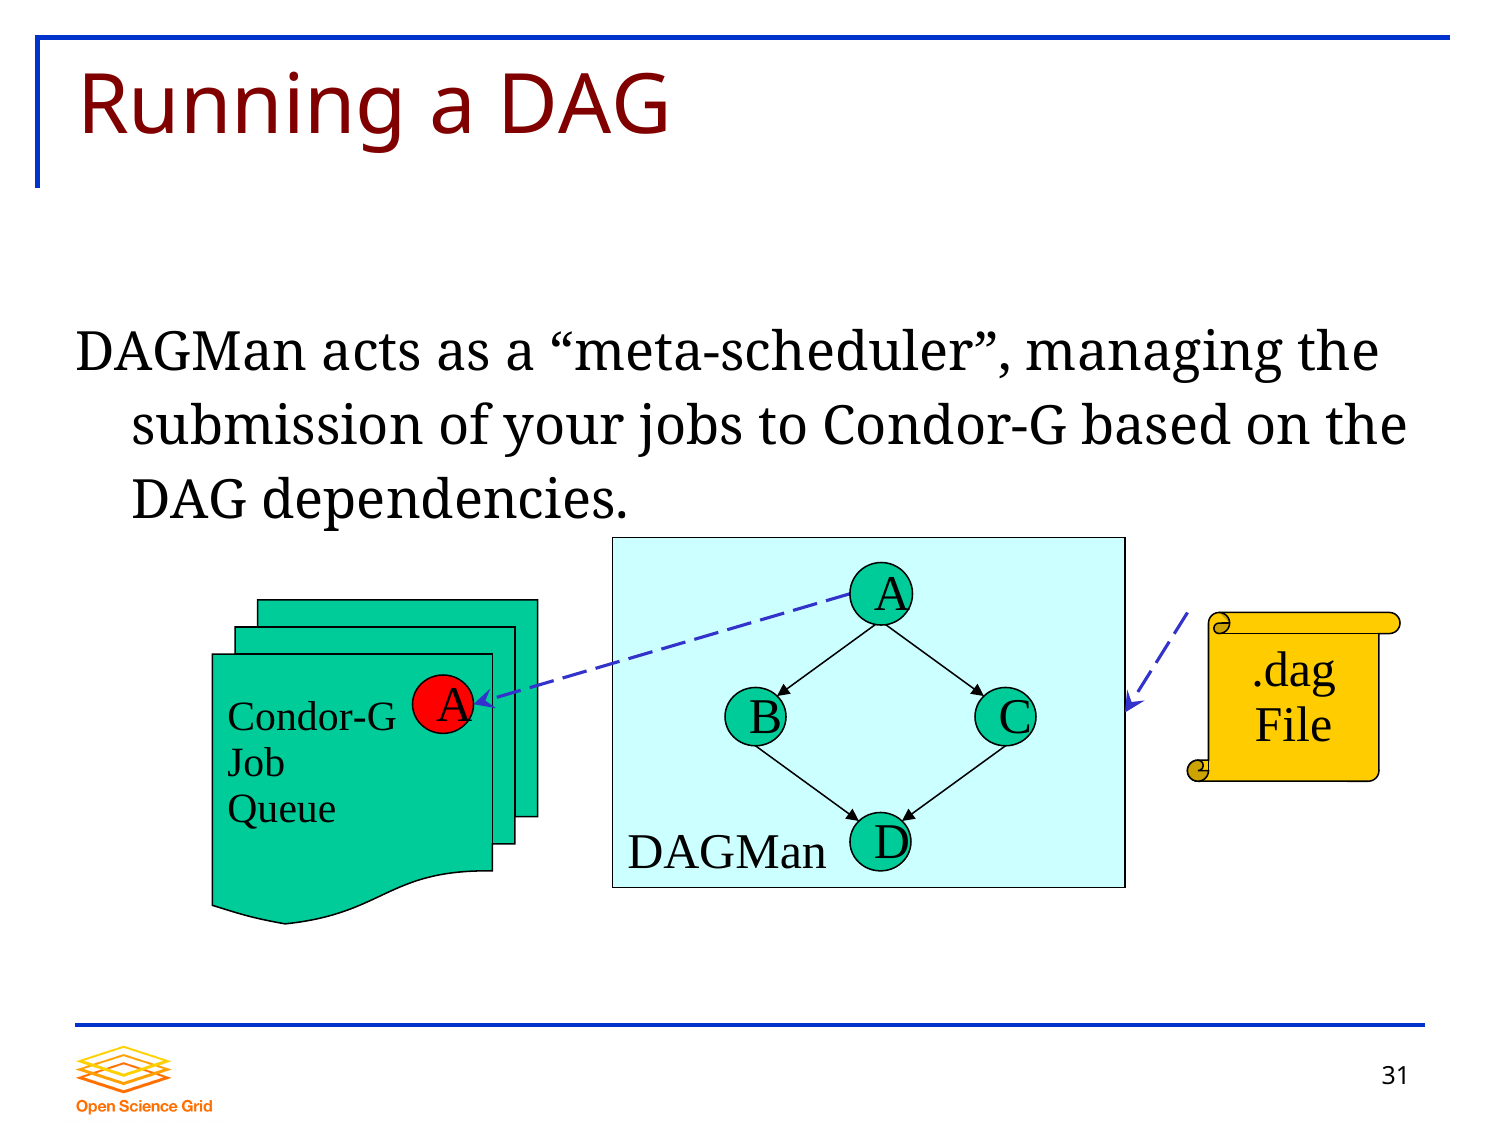

# Running a DAG
DAGMan acts as a “meta-scheduler”, managing the submission of your jobs to Condor-G based on the DAG dependencies.
DAGMan
A
Condor-G
Job
Queue
.dag
File
A
B
C
D
31